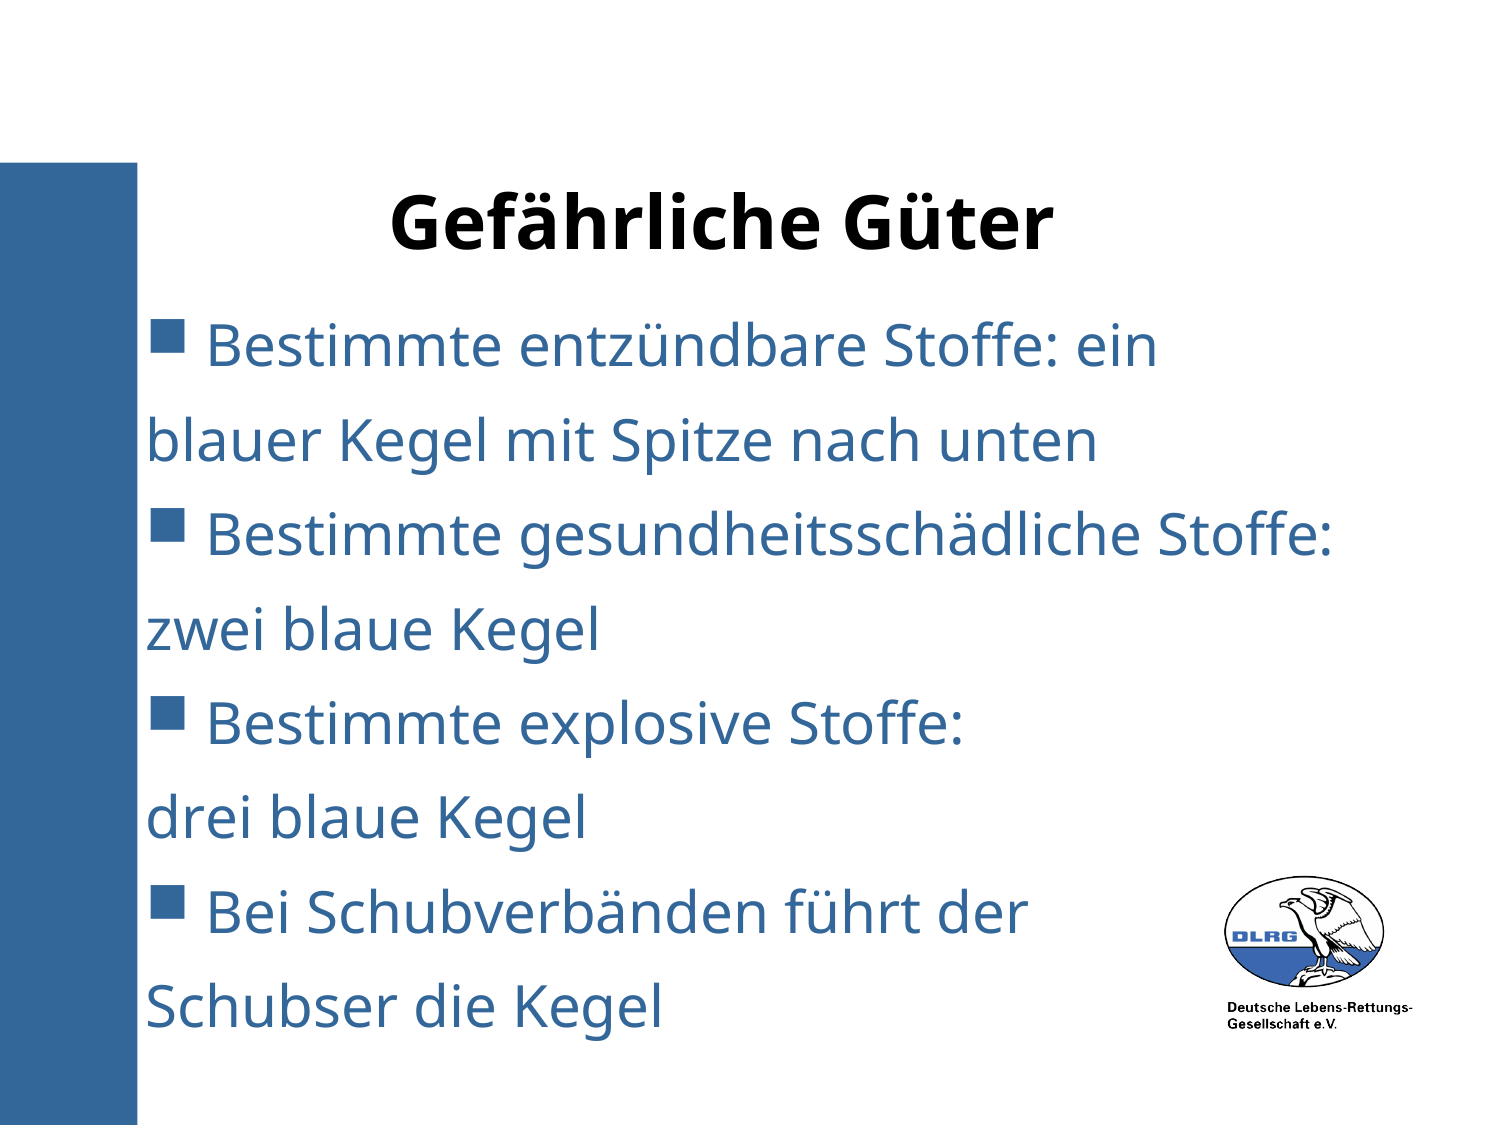

#
Gefährliche Güter
 Bestimmte entzündbare Stoffe: ein blauer Kegel mit Spitze nach unten
 Bestimmte gesundheitsschädliche Stoffe: zwei blaue Kegel
 Bestimmte explosive Stoffe: drei blaue Kegel
 Bei Schubverbänden führt der Schubser die Kegel